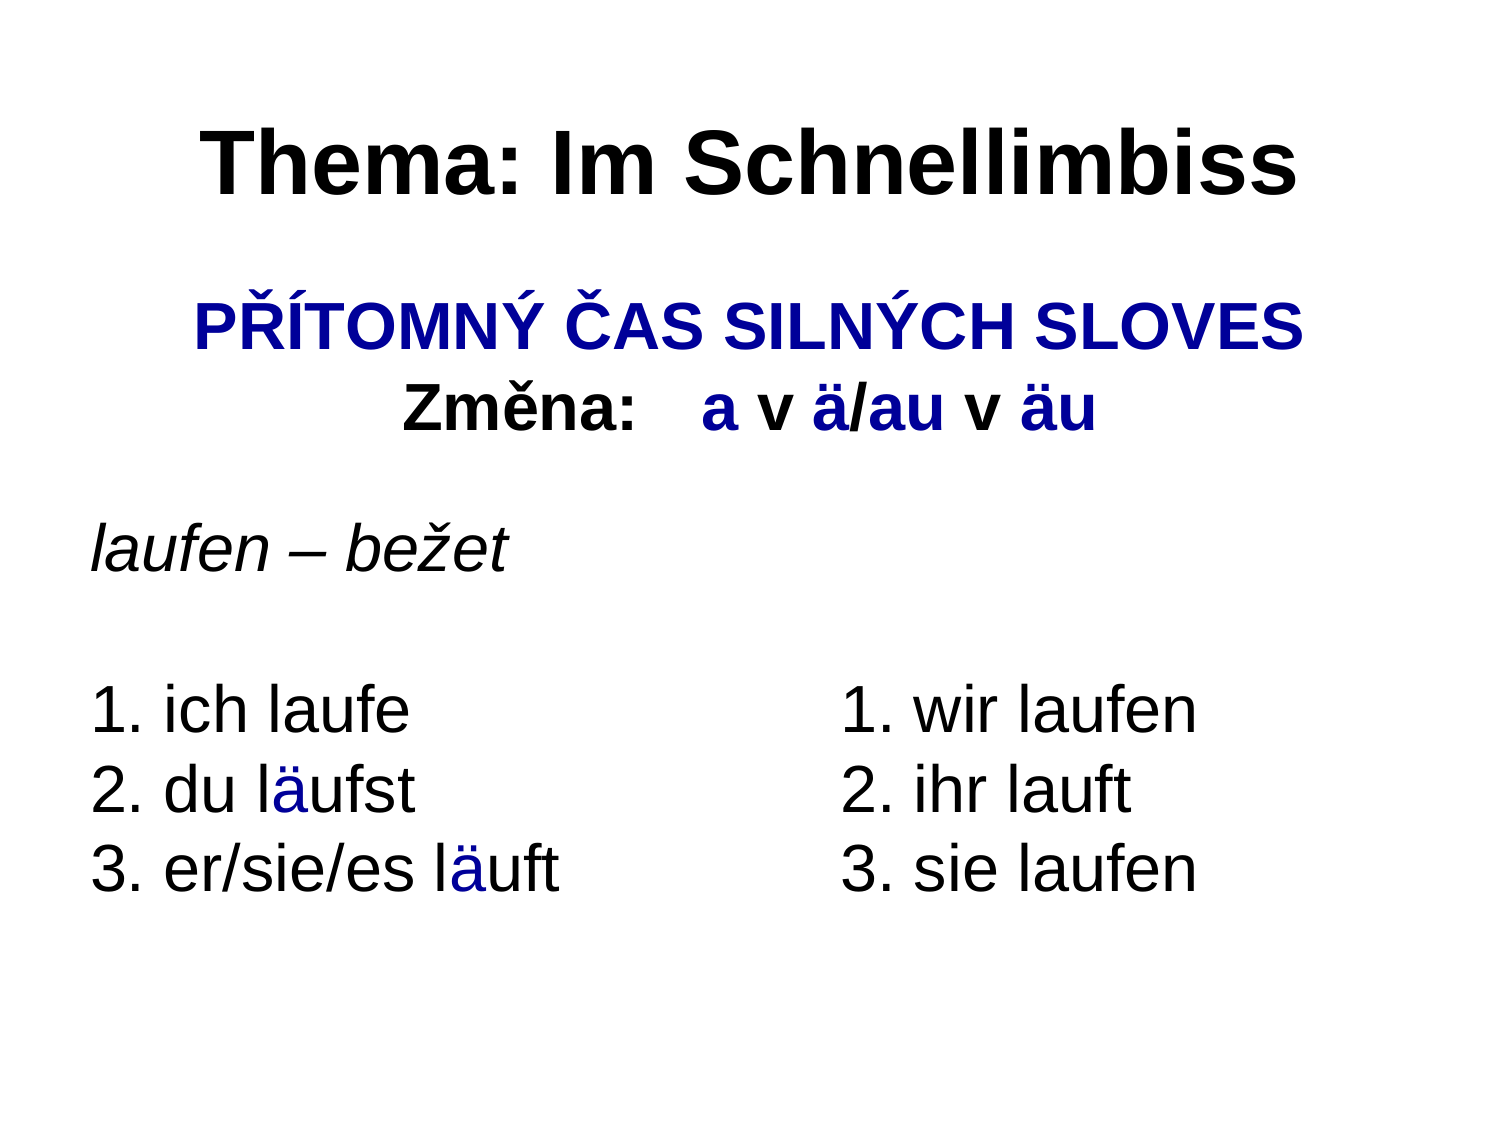

# Thema: Im Schnellimbiss
PŘÍTOMNÝ ČAS SILNÝCH SLOVES
Změna:	a v ä/au v äu
laufen – bežet
1. ich laufe			1. wir laufen
2. du läufst			2. ihr lauft
3. er/sie/es läuft		3. sie laufen